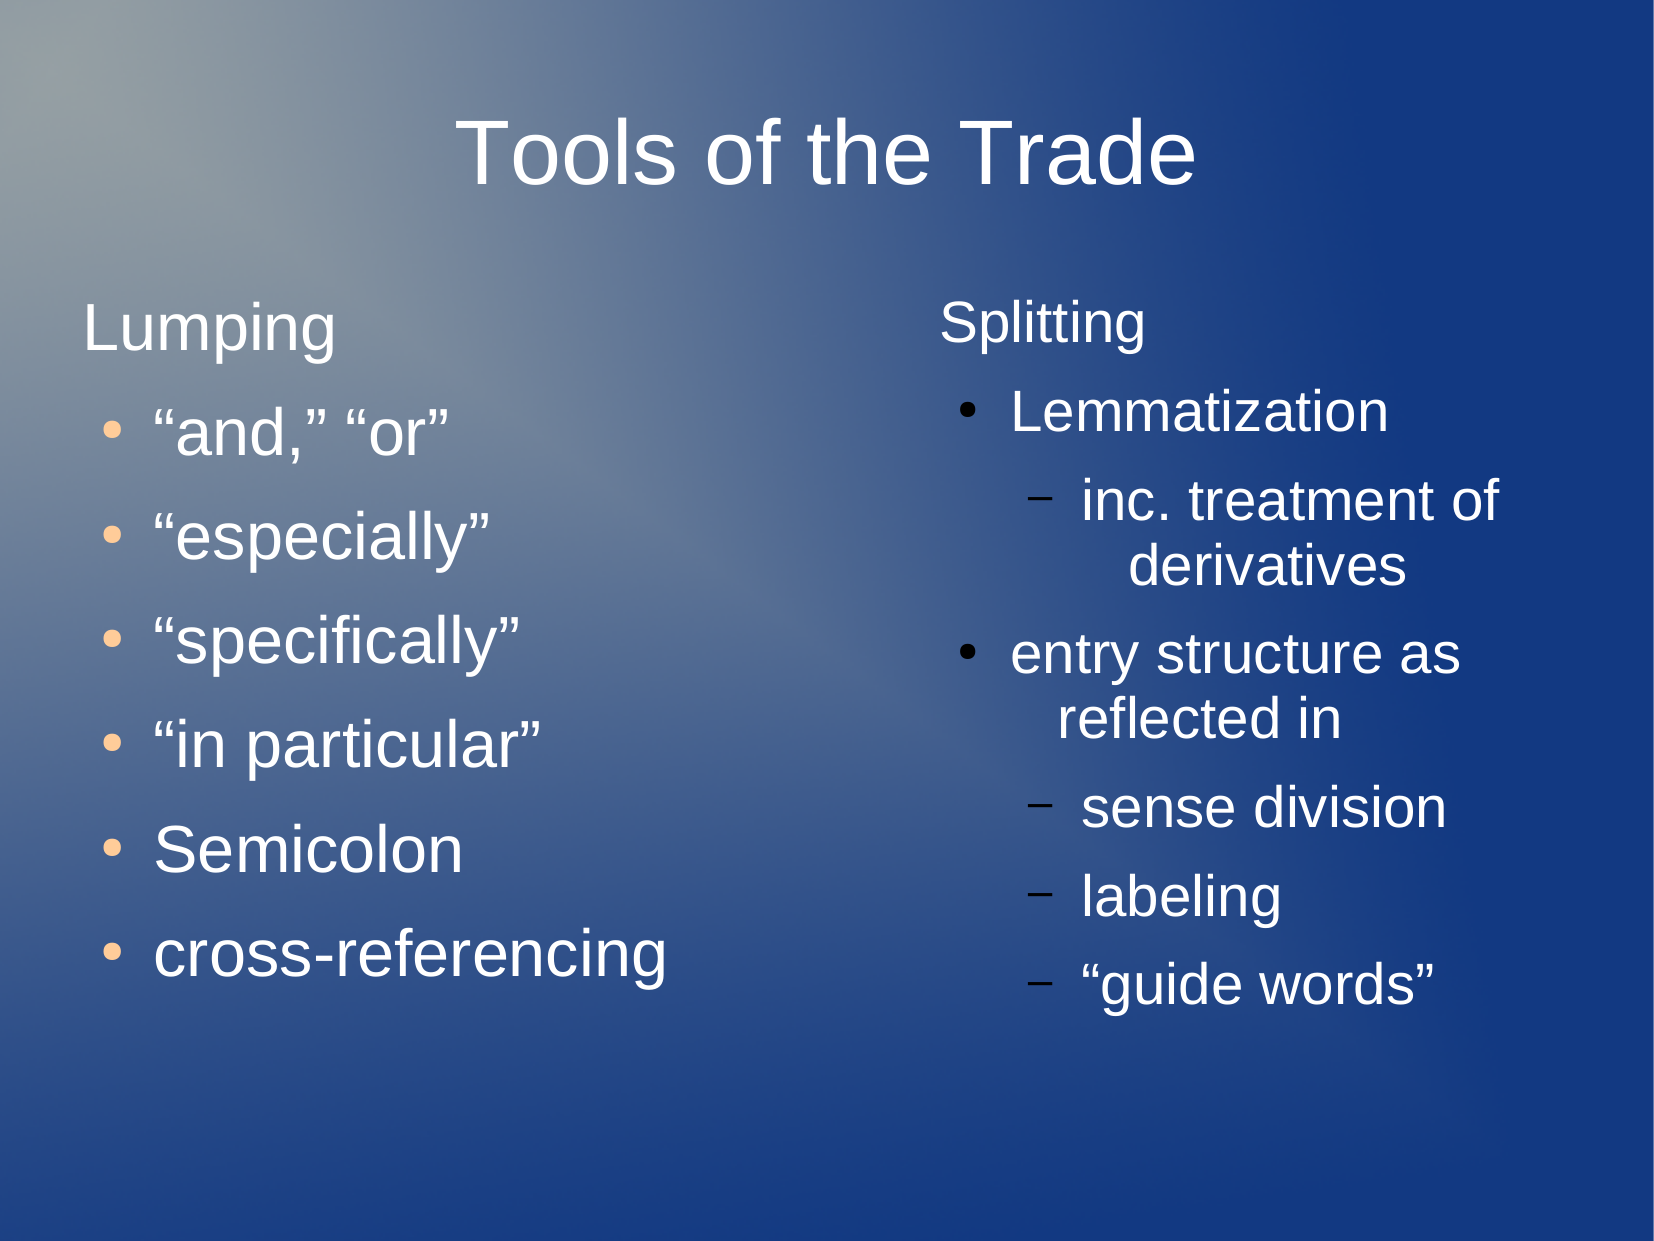

# Tools of the Trade
Lumping
“and,” “or”
“especially”
“specifically”
“in particular”
Semicolon
cross-referencing
Splitting
Lemmatization
inc. treatment of derivatives
entry structure as reflected in
sense division
labeling
“guide words”